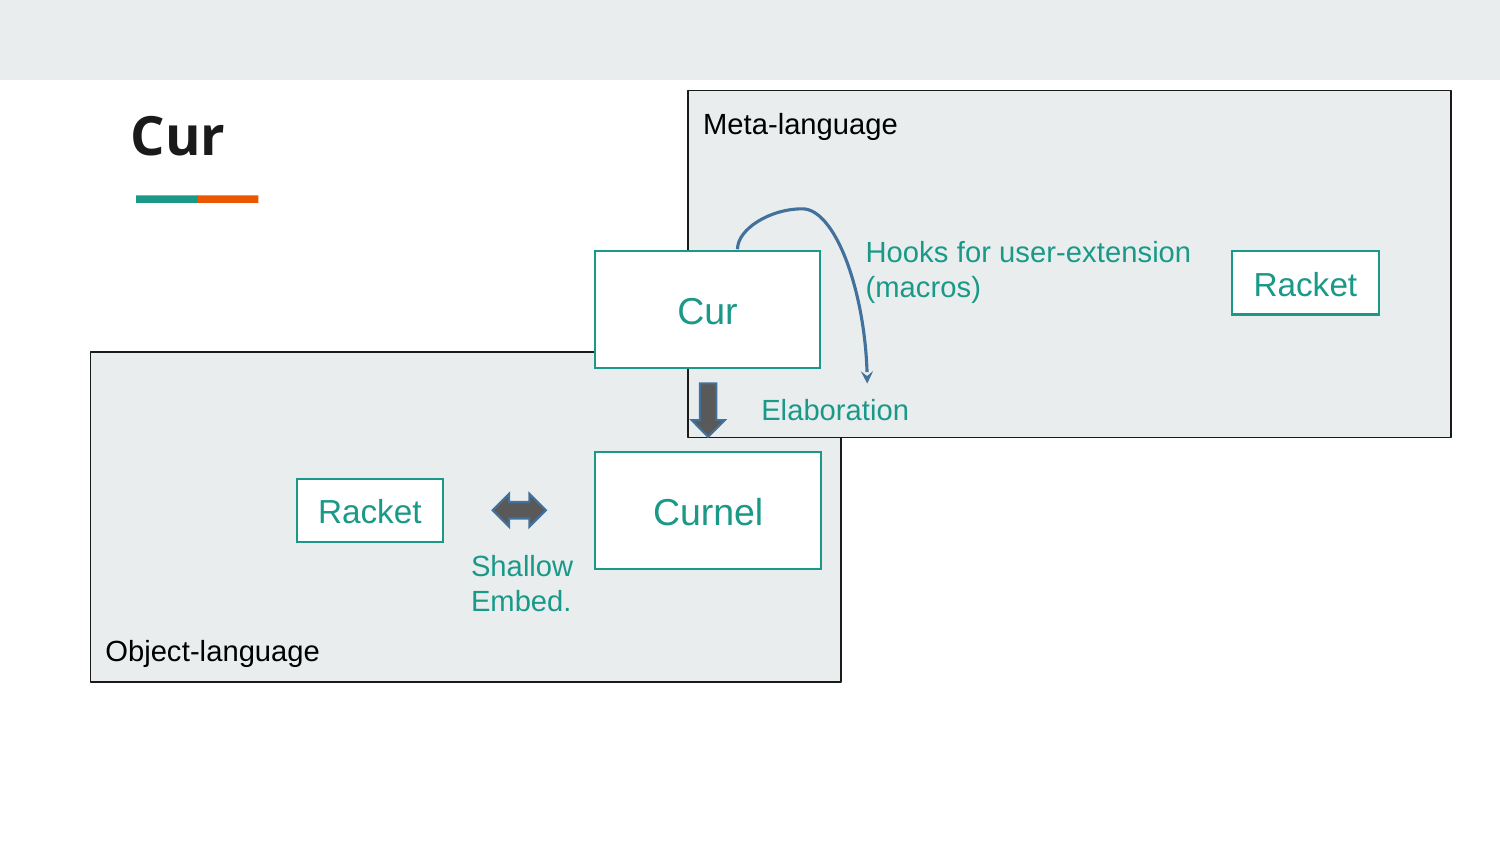

Meta-language
# Cur
Hooks for user-extension
(macros)
Cur
Racket
Object-language
Elaboration
Curnel
Racket
Shallow Embed.